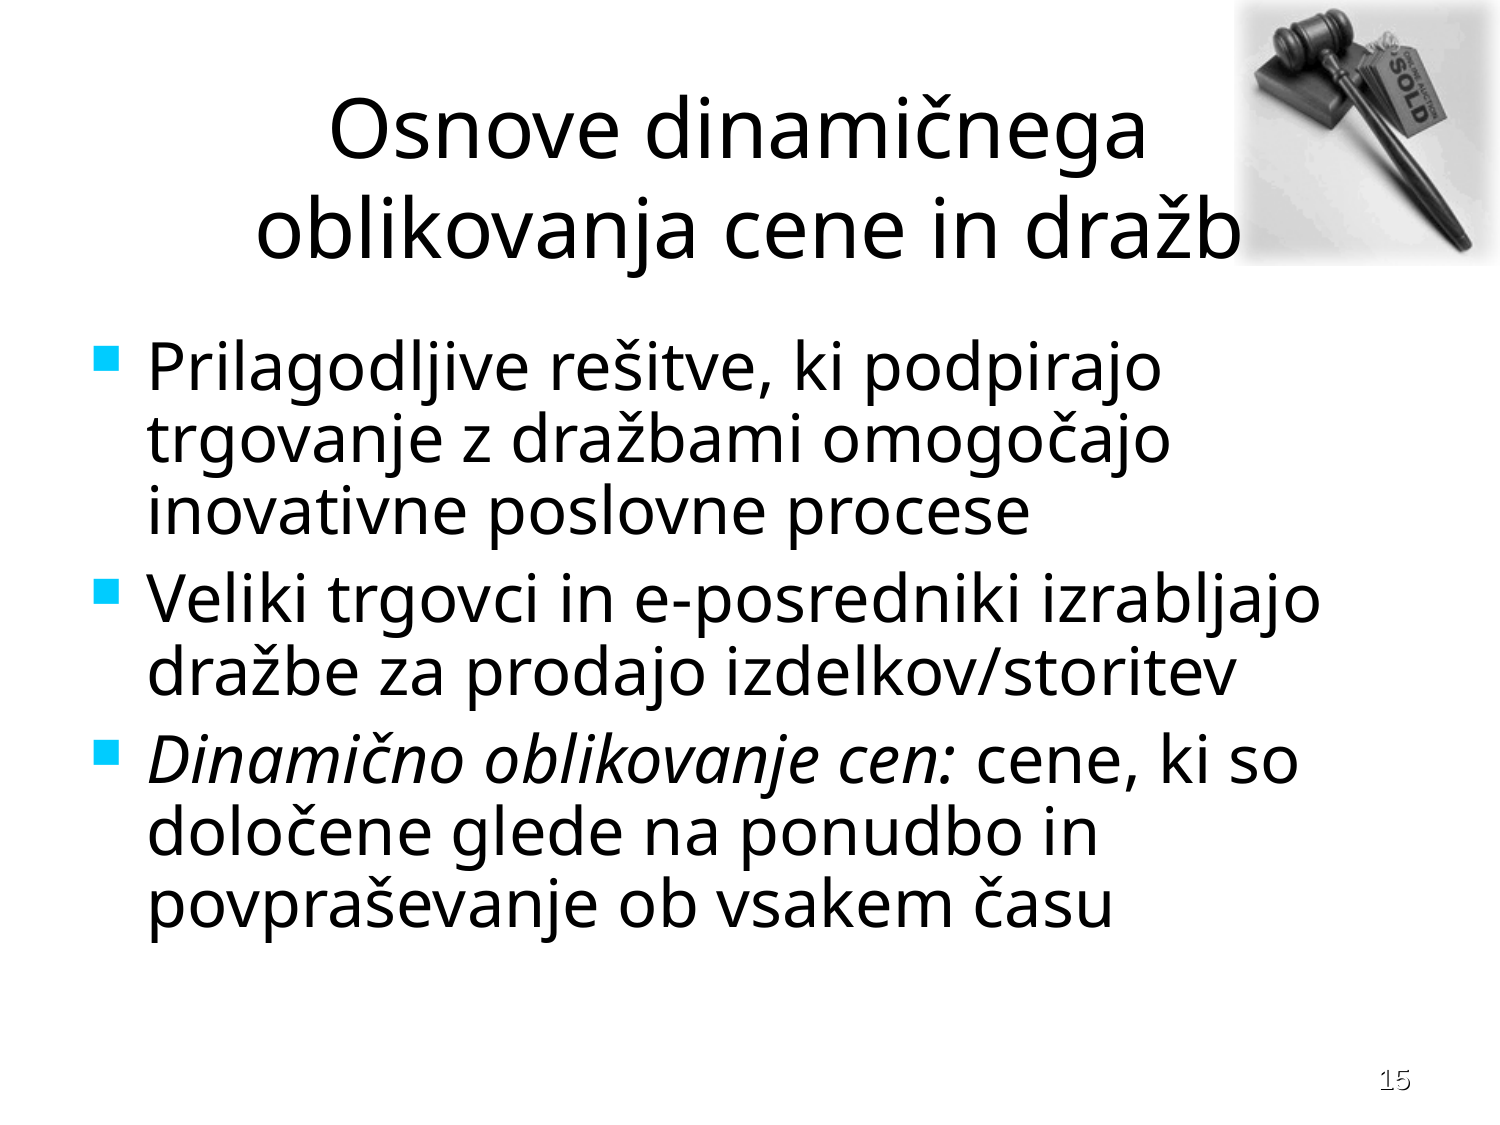

# Osnove dinamičnega oblikovanja cene in dražb
Prilagodljive rešitve, ki podpirajo trgovanje z dražbami omogočajo inovativne poslovne procese
Veliki trgovci in e-posredniki izrabljajo dražbe za prodajo izdelkov/storitev
Dinamično oblikovanje cen: cene, ki so določene glede na ponudbo in povpraševanje ob vsakem času